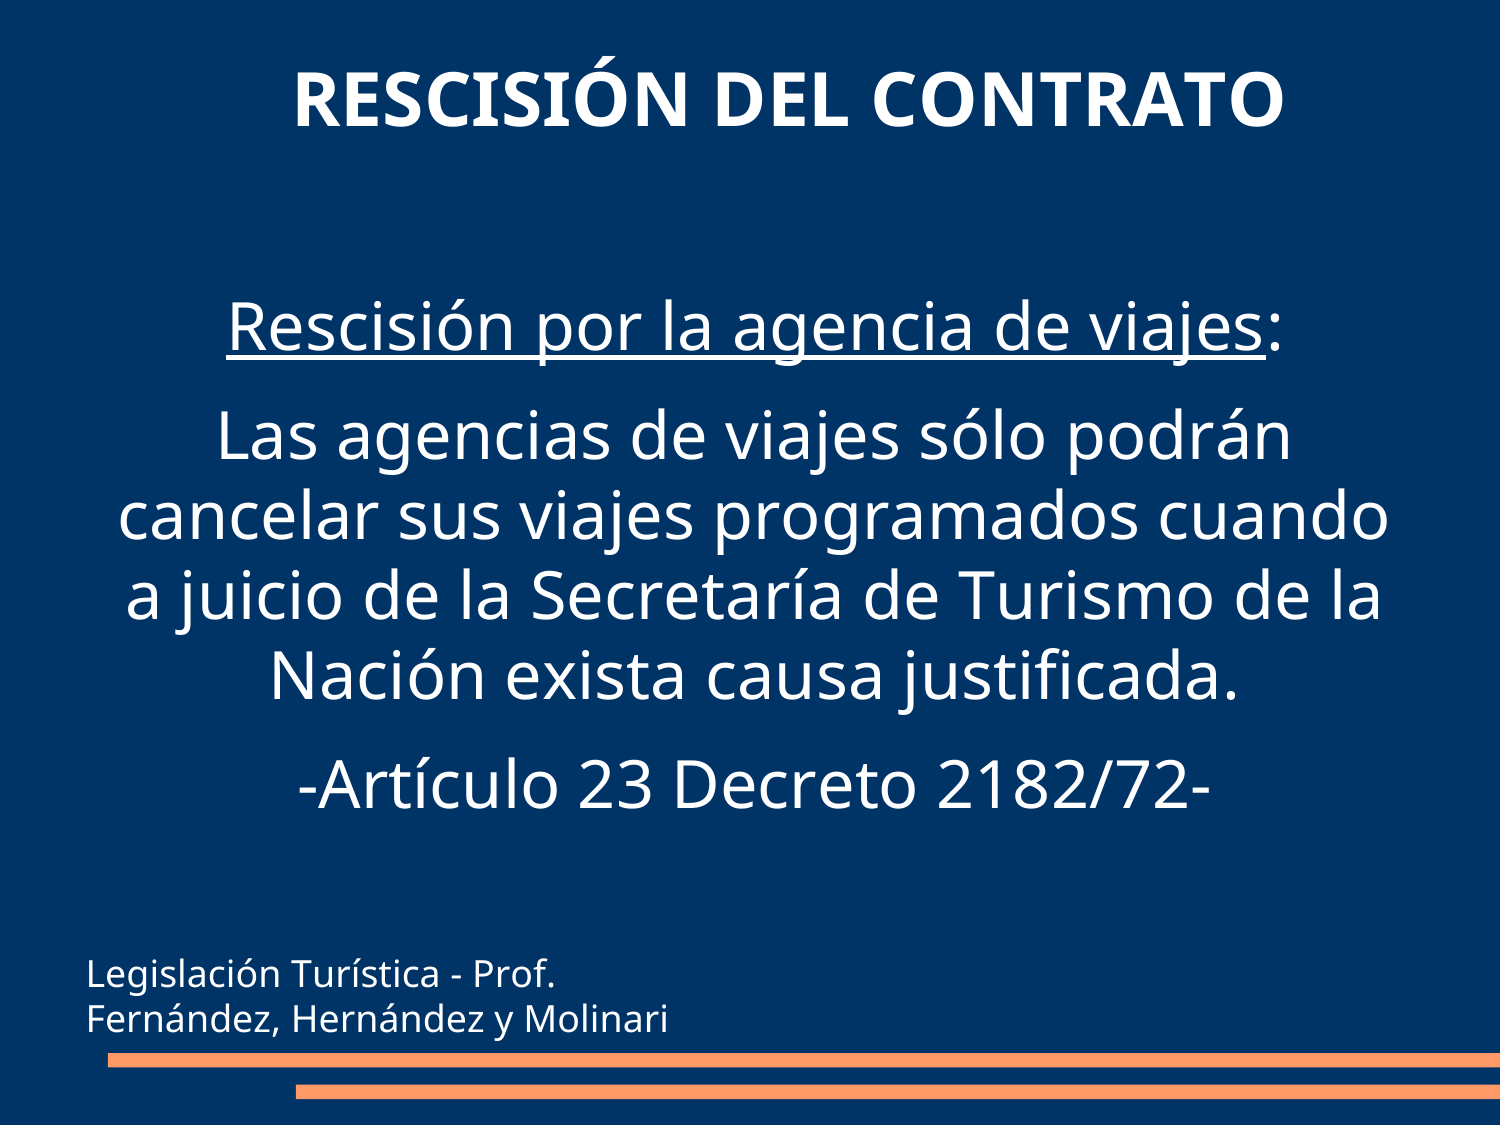

# RESCISIÓN DEL CONTRATO
Rescisión por la agencia de viajes:
Las agencias de viajes sólo podrán cancelar sus viajes programados cuando a juicio de la Secretaría de Turismo de la Nación exista causa justificada.
-Artículo 23 Decreto 2182/72-
Legislación Turística - Prof. Fernández, Hernández y Molinari